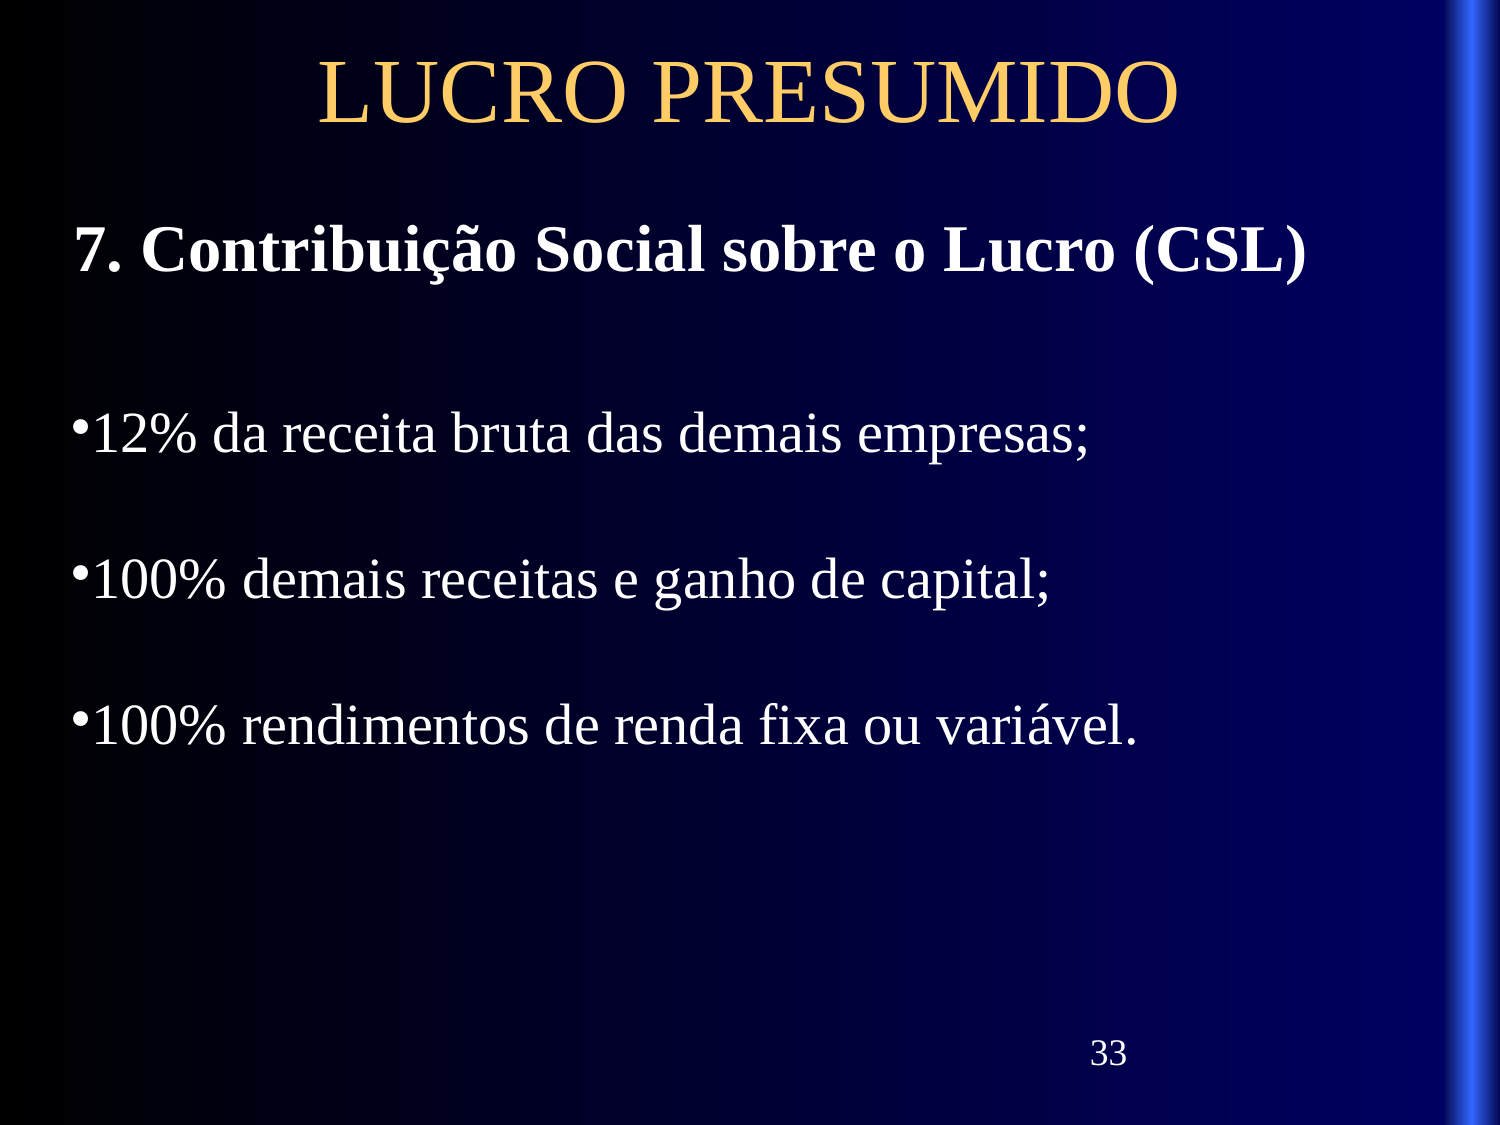

# LUCRO PRESUMIDO
7. Contribuição Social sobre o Lucro (CSL)
12% da receita bruta das demais empresas;
100% demais receitas e ganho de capital;
100% rendimentos de renda fixa ou variável.